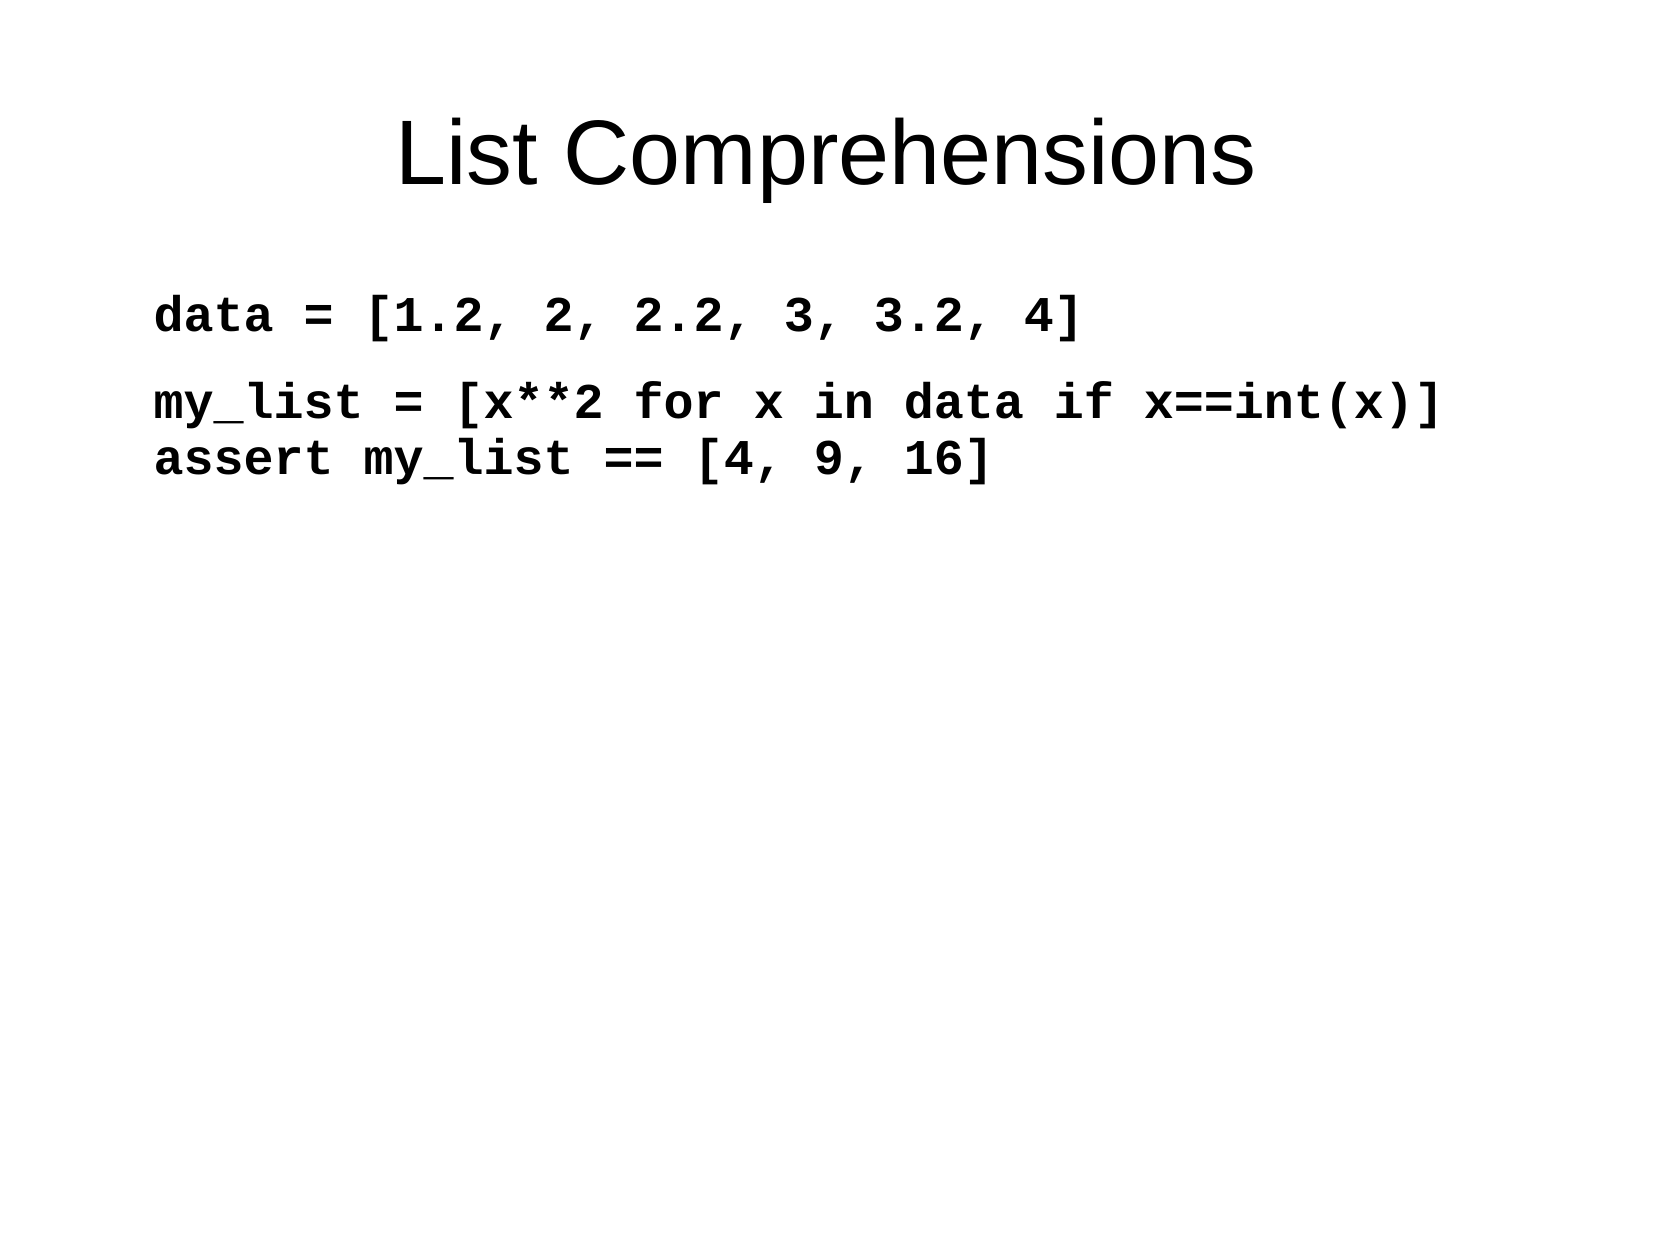

# List Comprehensions
data = [1.2, 2, 2.2, 3, 3.2, 4]
my_list = [x**2 for x in data if x==int(x)]
assert my_list == [4, 9, 16]